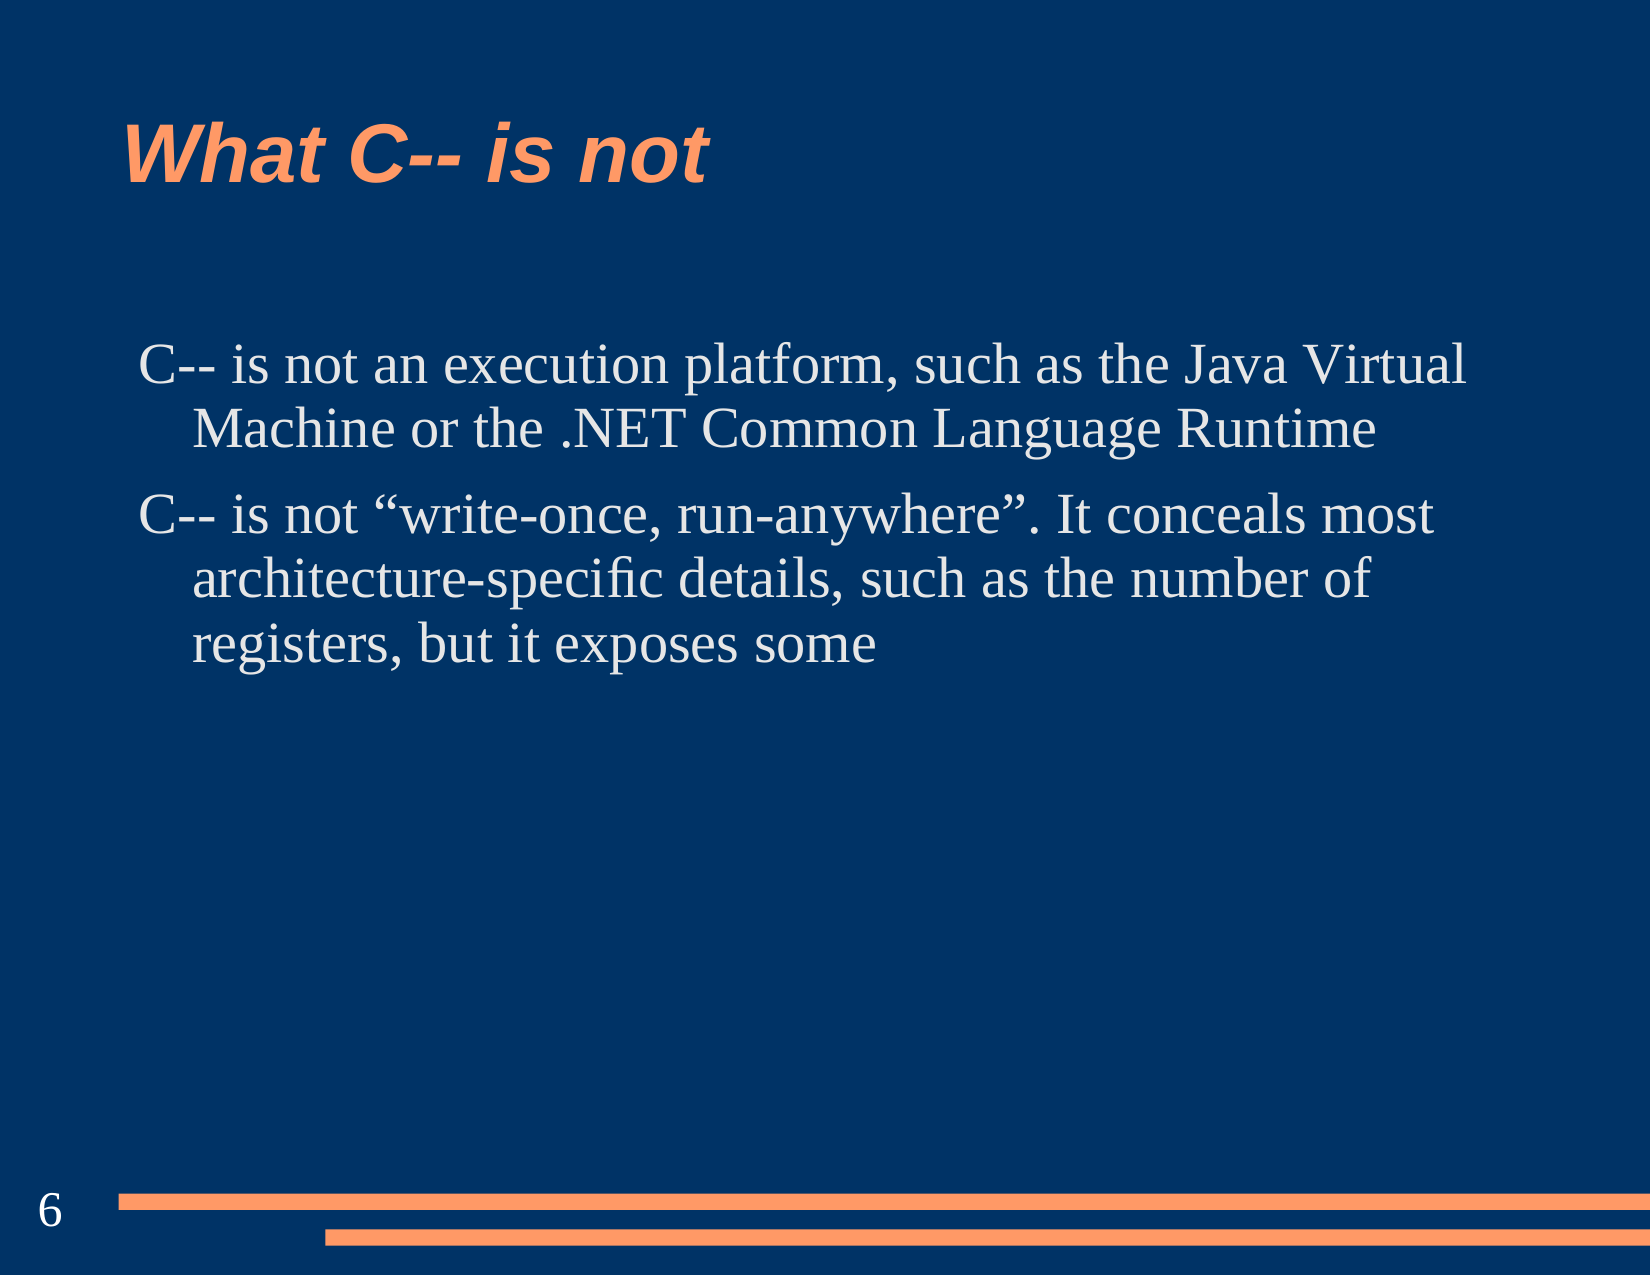

# What C-- is not
C-- is not an execution platform, such as the Java Virtual Machine or the .NET Common Language Runtime
C-- is not “write-once, run-anywhere”. It conceals most architecture-speciﬁc details, such as the number of registers, but it exposes some
6